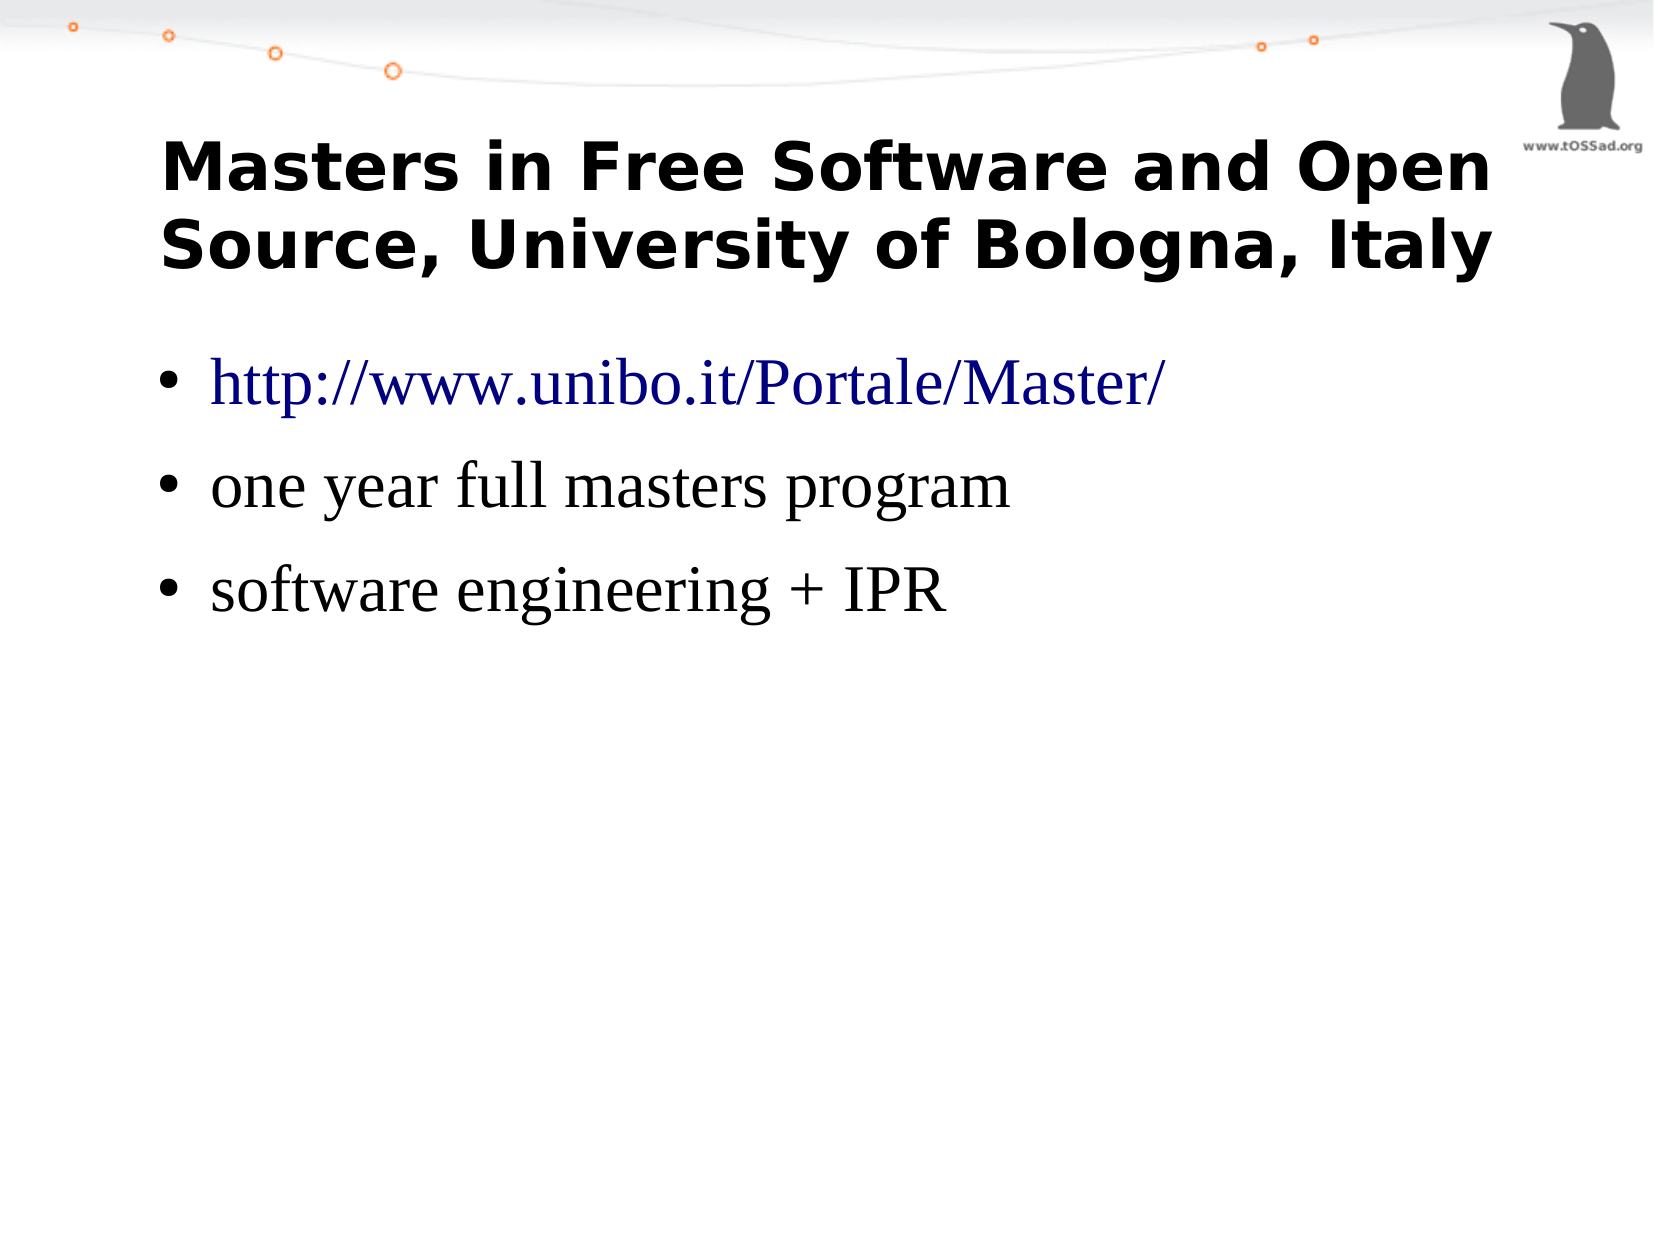

# Masters in Free Software and Open Source, University of Bologna, Italy
http://www.unibo.it/Portale/Master/
one year full masters program
software engineering + IPR